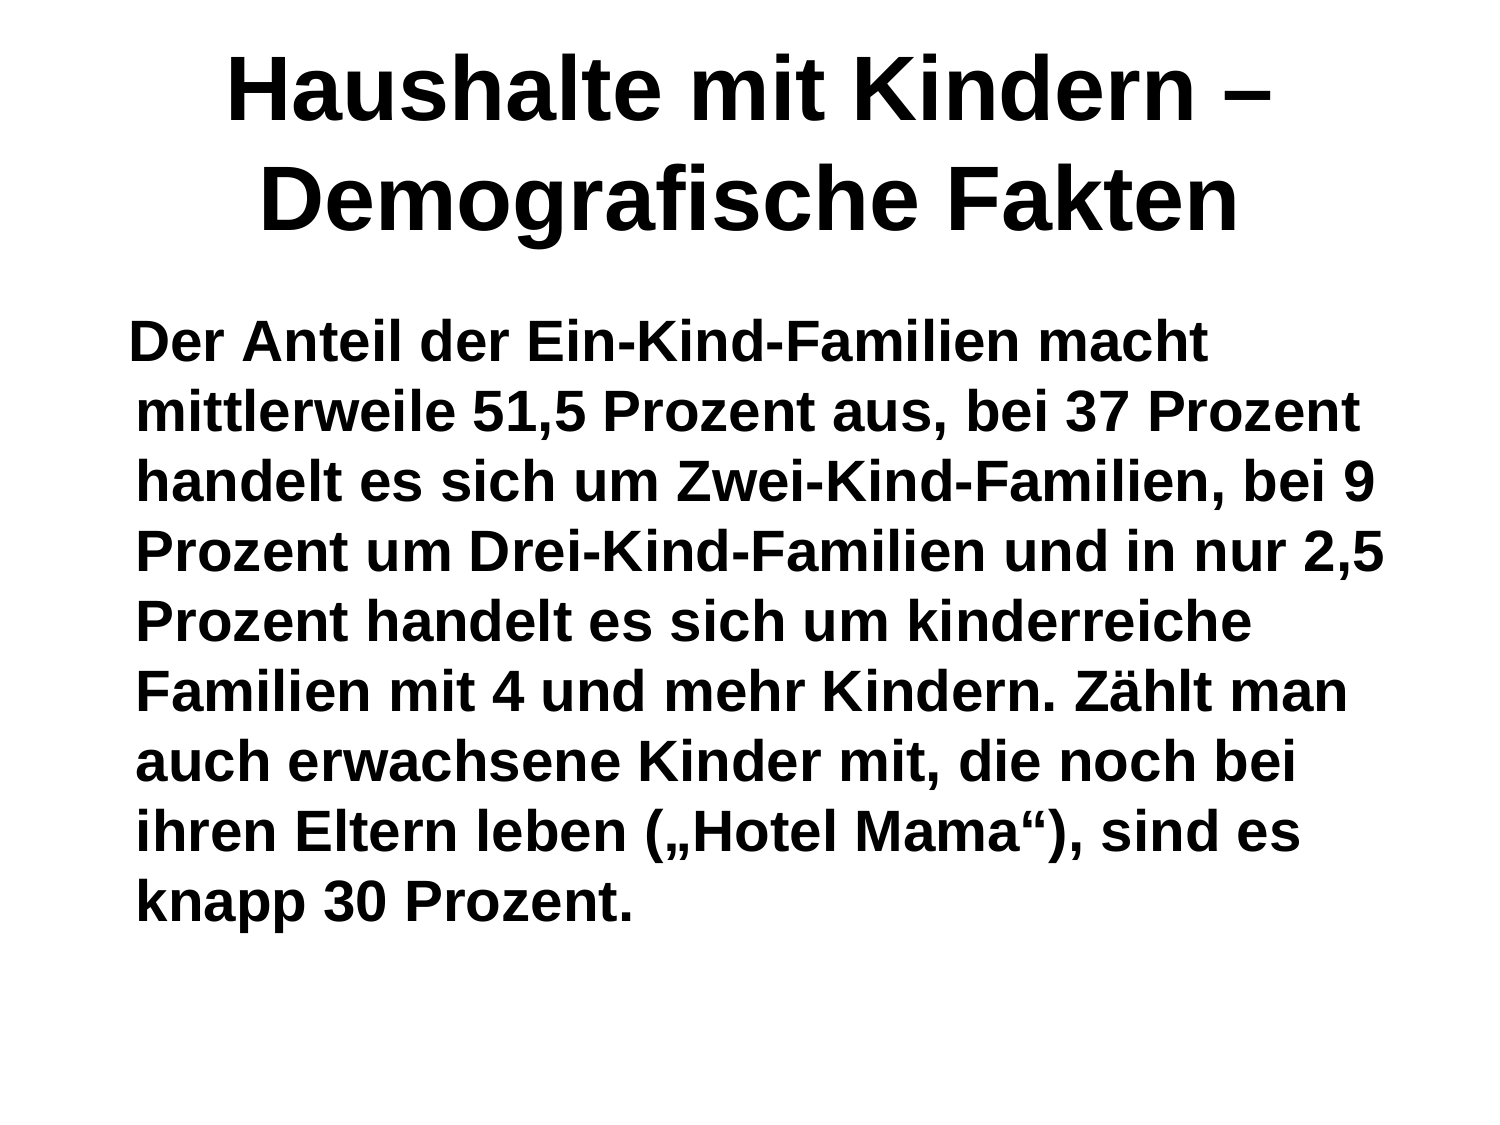

# Haushalte mit Kindern – Demografische Fakten
 Der Anteil der Ein-Kind-Familien macht mittlerweile 51,5 Prozent aus, bei 37 Prozent handelt es sich um Zwei-Kind-Familien, bei 9 Prozent um Drei-Kind-Familien und in nur 2,5 Prozent handelt es sich um kinderreiche Familien mit 4 und mehr Kindern. Zählt man auch erwachsene Kinder mit, die noch bei ihren Eltern leben („Hotel Mama“), sind es knapp 30 Prozent.